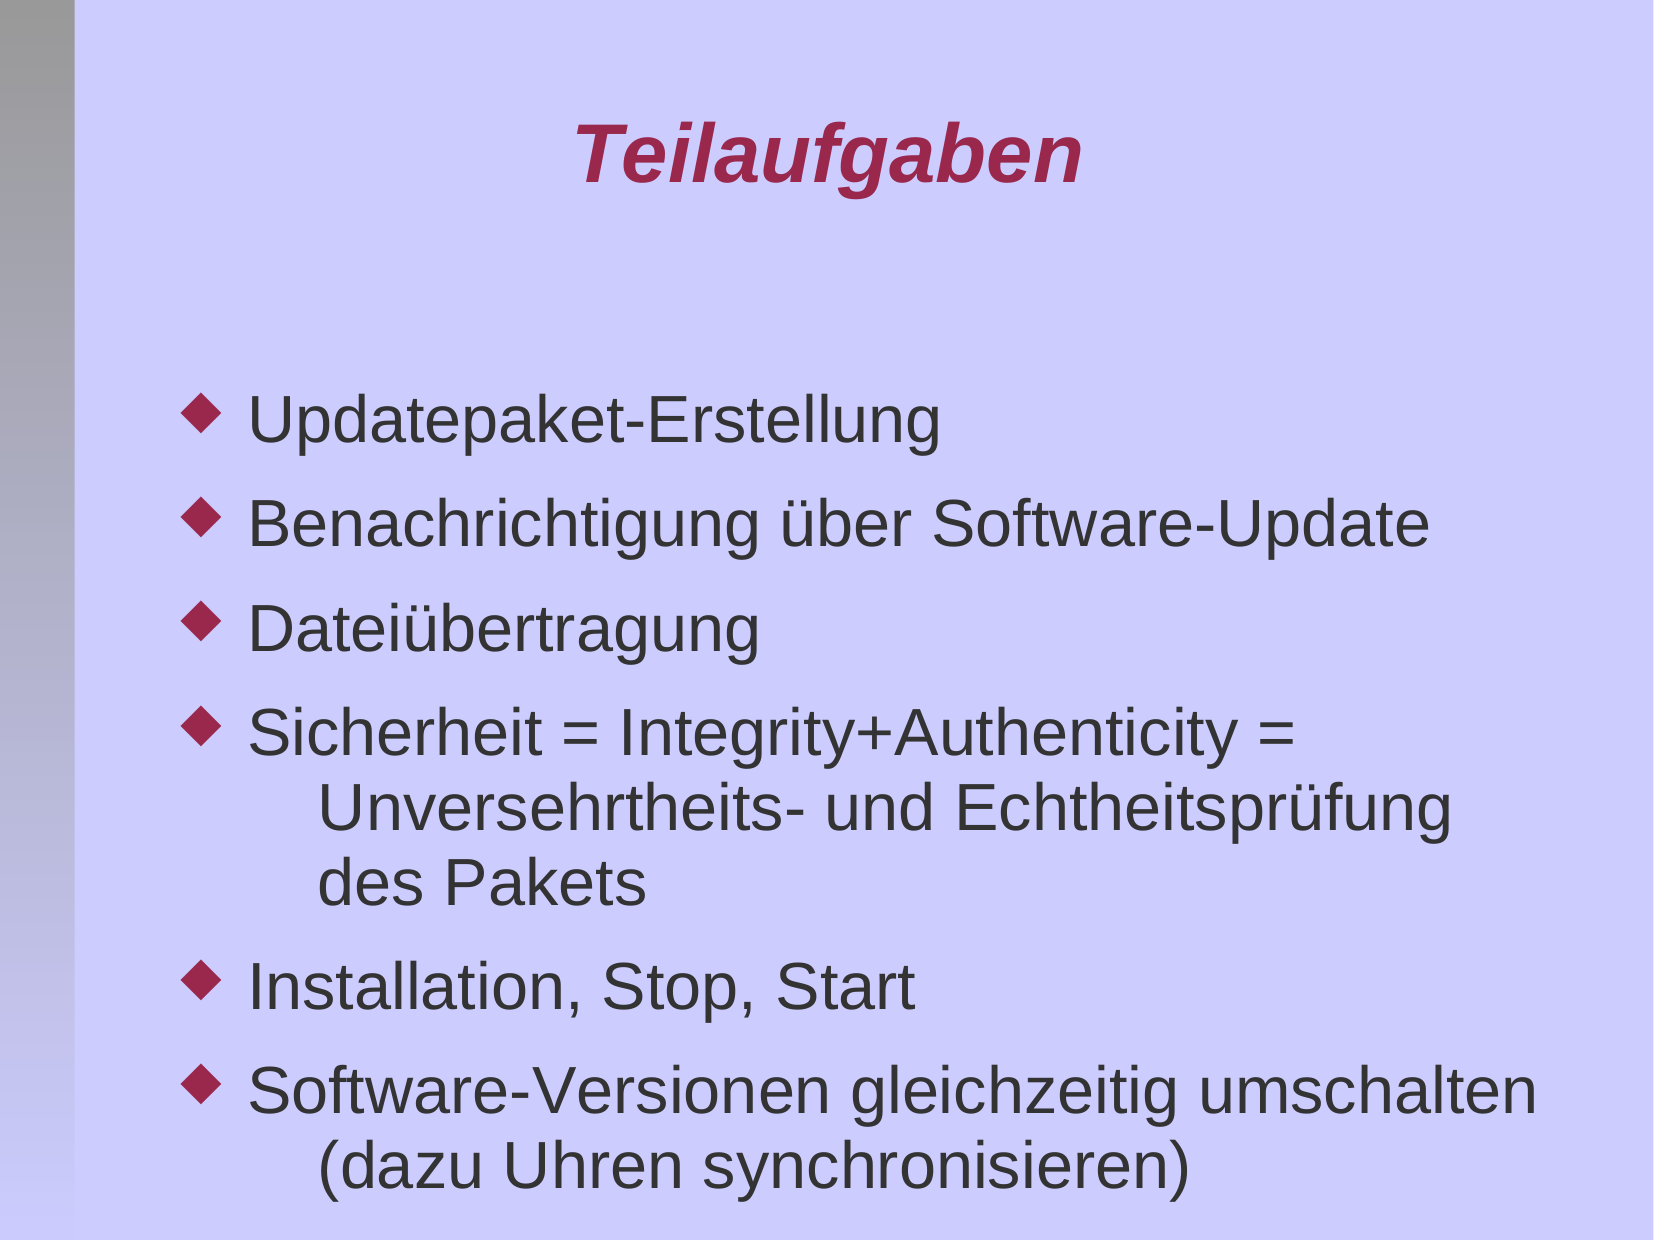

# Teilaufgaben
Updatepaket-Erstellung
Benachrichtigung über Software-Update
Dateiübertragung
Sicherheit = Integrity+Authenticity = Unversehrtheits- und Echtheitsprüfung des Pakets
Installation, Stop, Start
Software-Versionen gleichzeitig umschalten (dazu Uhren synchronisieren)